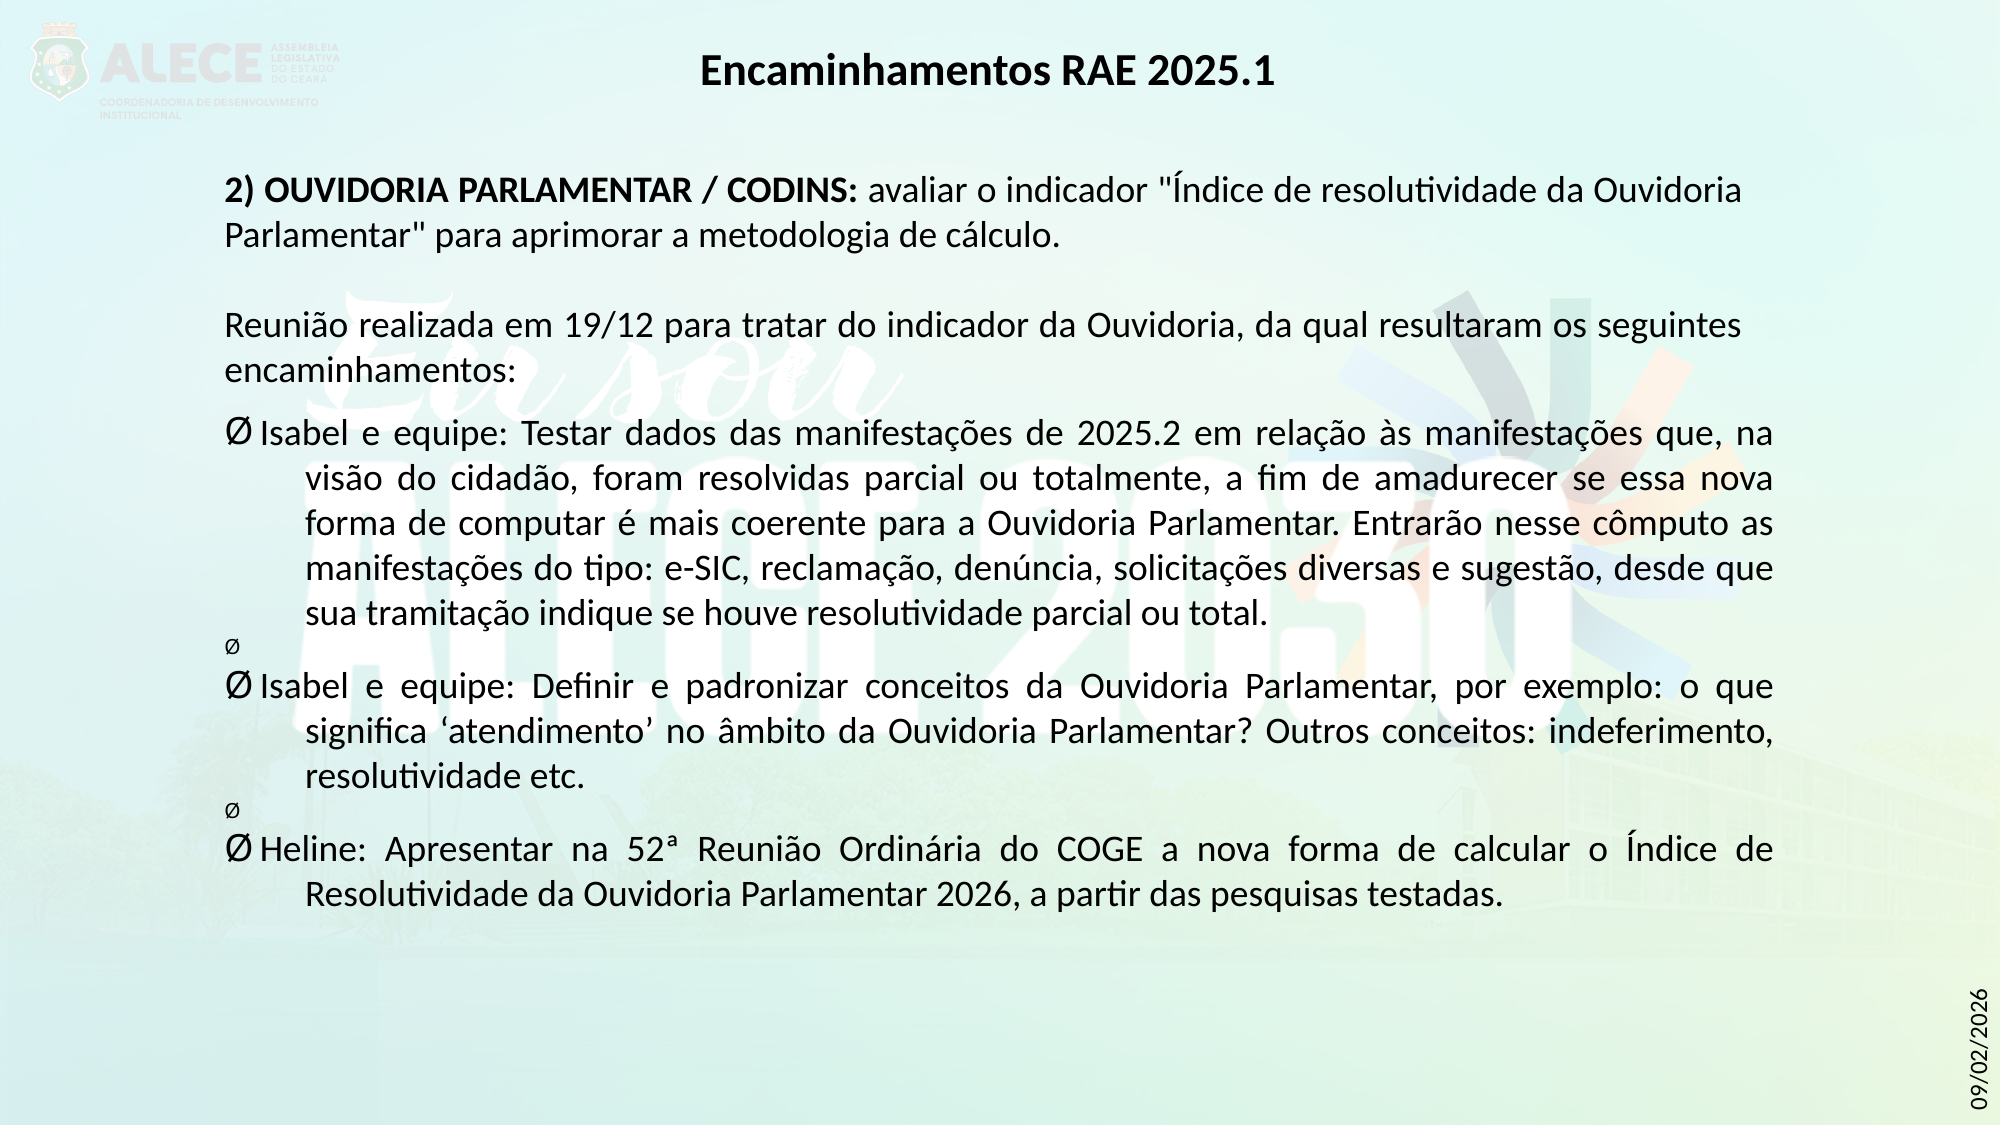

Encaminhamentos RAE 2025.1
2) OUVIDORIA PARLAMENTAR / CODINS: avaliar o indicador "Índice de resolutividade da Ouvidoria Parlamentar" para aprimorar a metodologia de cálculo.
Reunião realizada em 19/12 para tratar do indicador da Ouvidoria, da qual resultaram os seguintes encaminhamentos:
Isabel e equipe: Testar dados das manifestações de 2025.2 em relação às manifestações que, na visão do cidadão, foram resolvidas parcial ou totalmente, a fim de amadurecer se essa nova forma de computar é mais coerente para a Ouvidoria Parlamentar. Entrarão nesse cômputo as manifestações do tipo: e-SIC, reclamação, denúncia, solicitações diversas e sugestão, desde que sua tramitação indique se houve resolutividade parcial ou total.
Isabel e equipe: Definir e padronizar conceitos da Ouvidoria Parlamentar, por exemplo: o que significa ‘atendimento’ no âmbito da Ouvidoria Parlamentar? Outros conceitos: indeferimento, resolutividade etc.
Heline: Apresentar na 52ª Reunião Ordinária do COGE a nova forma de calcular o Índice de Resolutividade da Ouvidoria Parlamentar 2026, a partir das pesquisas testadas.
09/02/2026